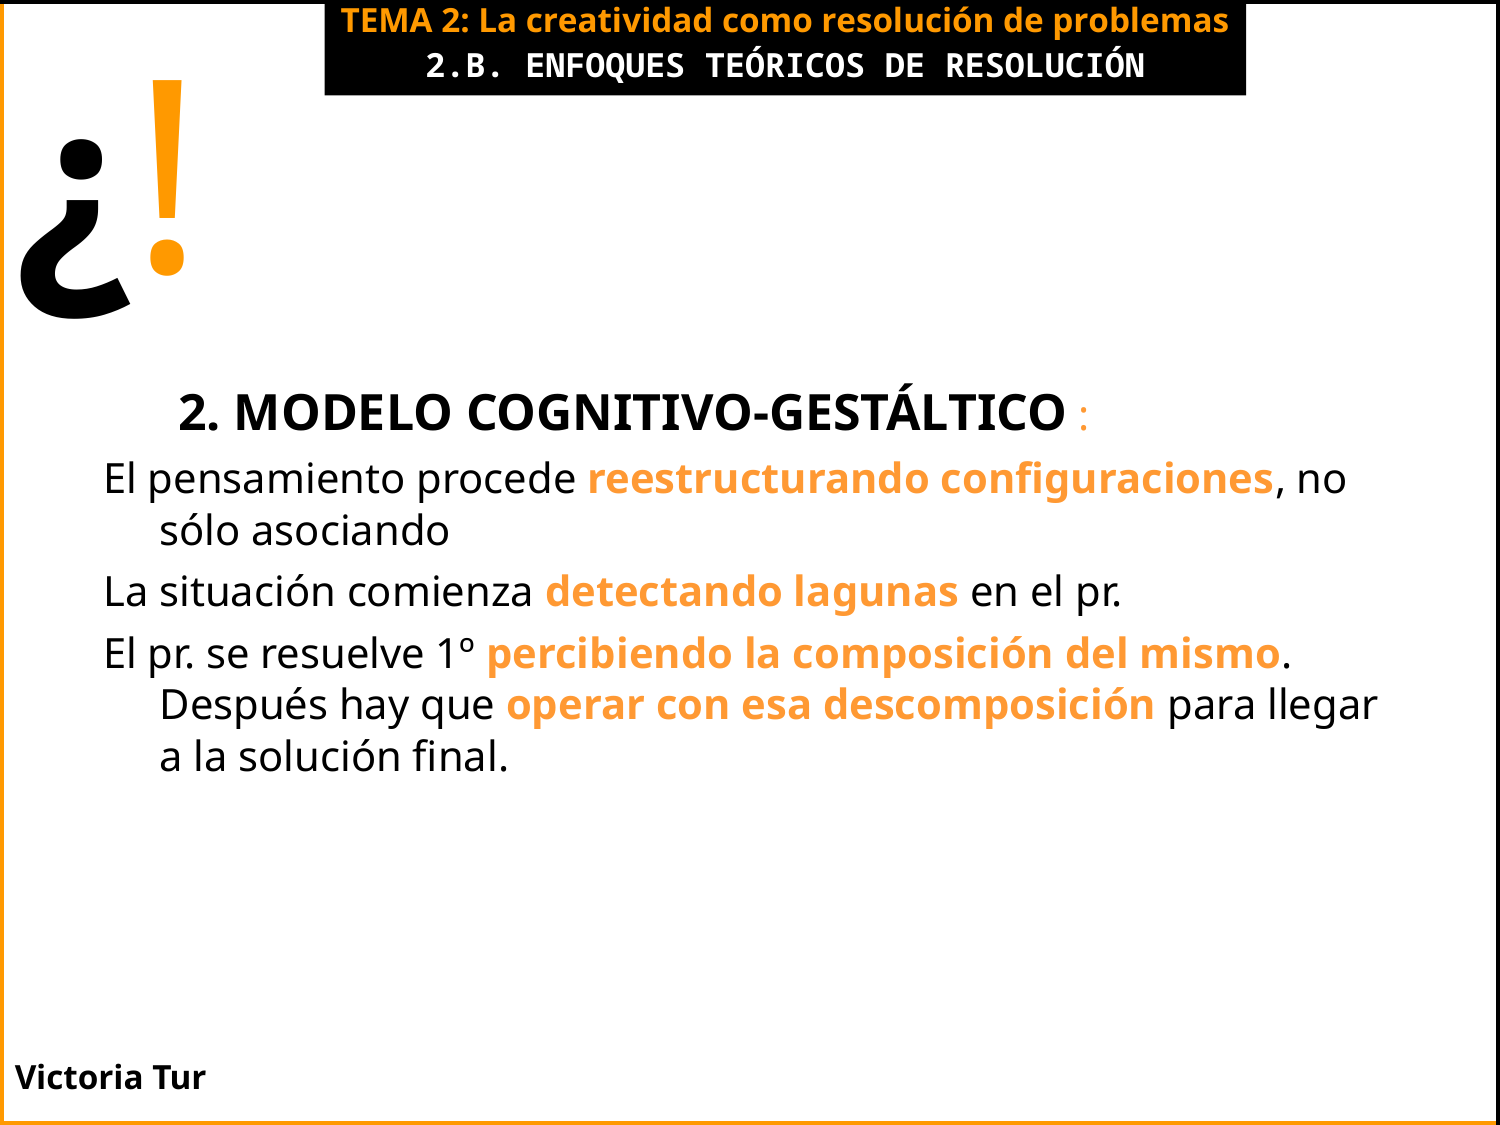

# 2. MODELO COGNITIVO-GESTÁLTICO :
El pensamiento procede reestructurando configuraciones, no sólo asociando
La situación comienza detectando lagunas en el pr.
El pr. se resuelve 1º percibiendo la composición del mismo. Después hay que operar con esa descomposición para llegar a la solución final.